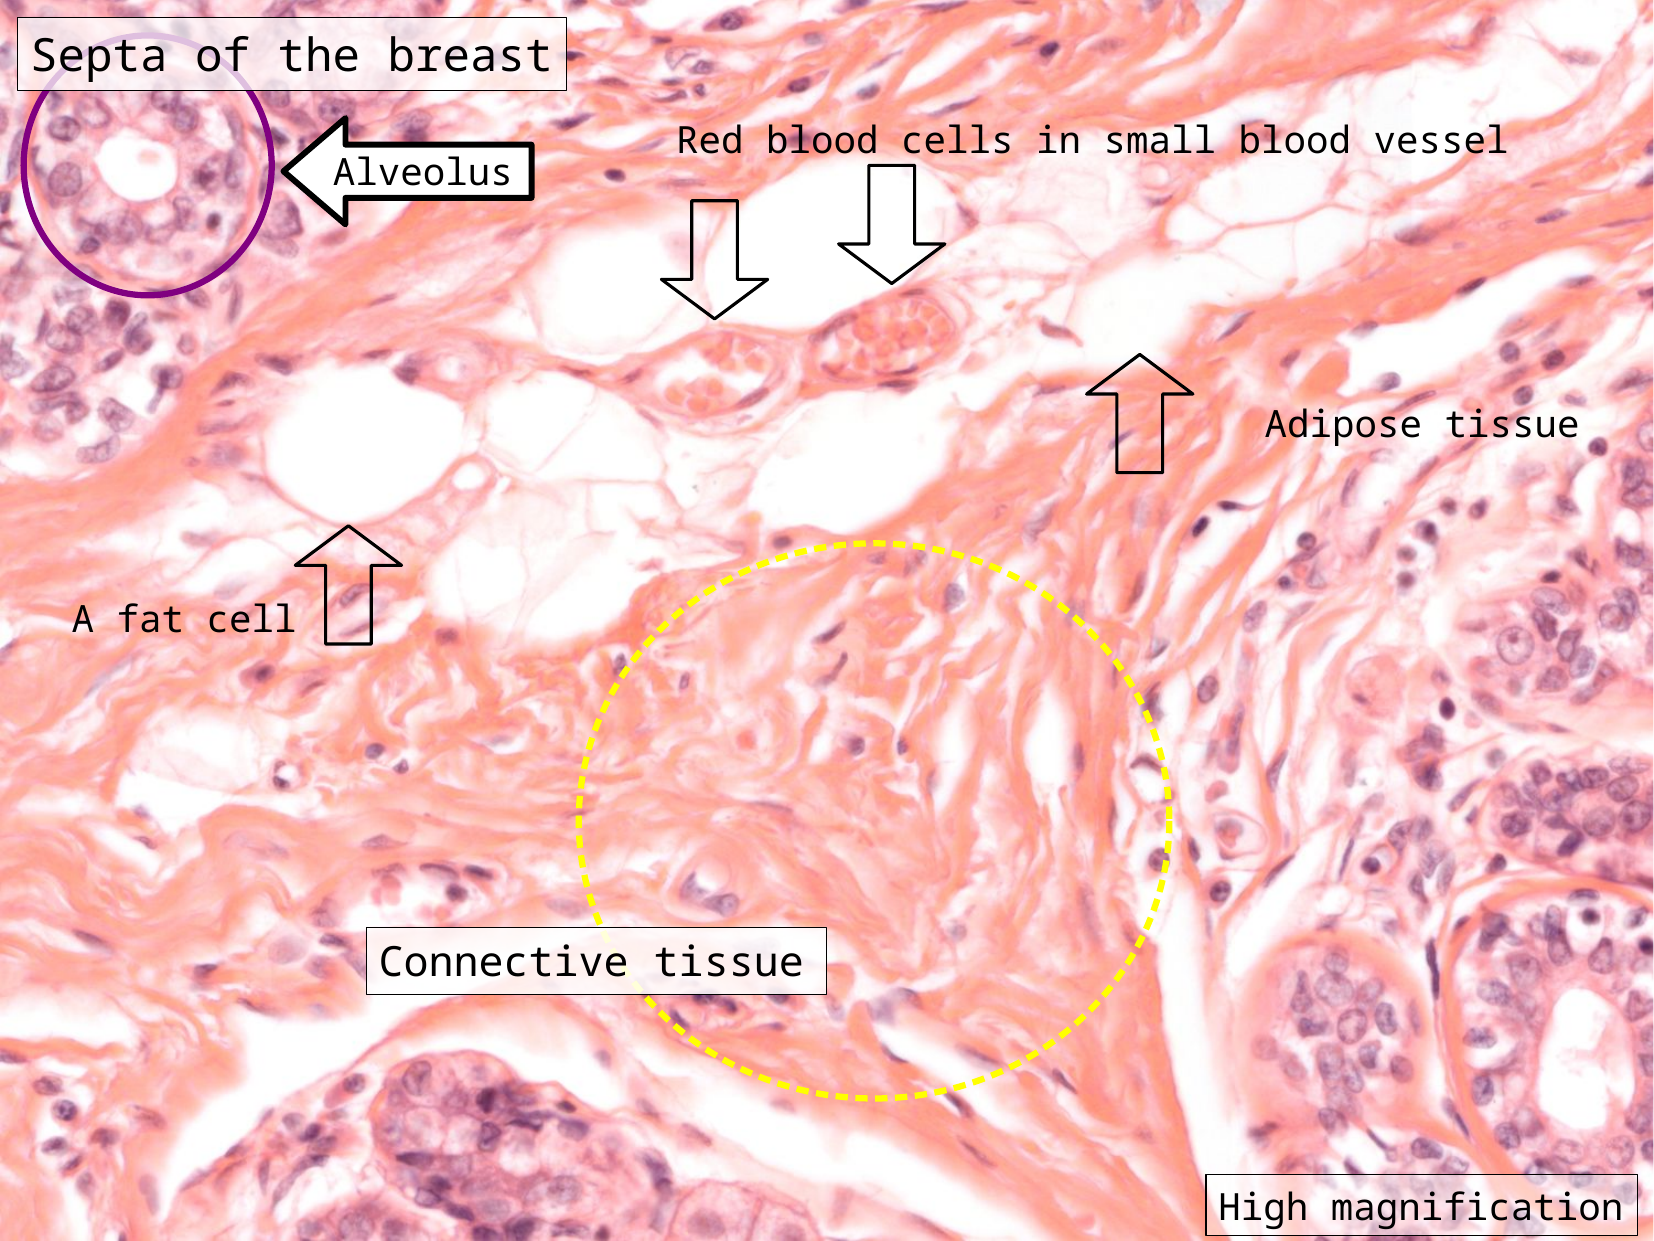

Septa of the breast
Red blood cells in small blood vessel
Alveolus
Adipose tissue
A fat cell
Connective tissue
High magnification